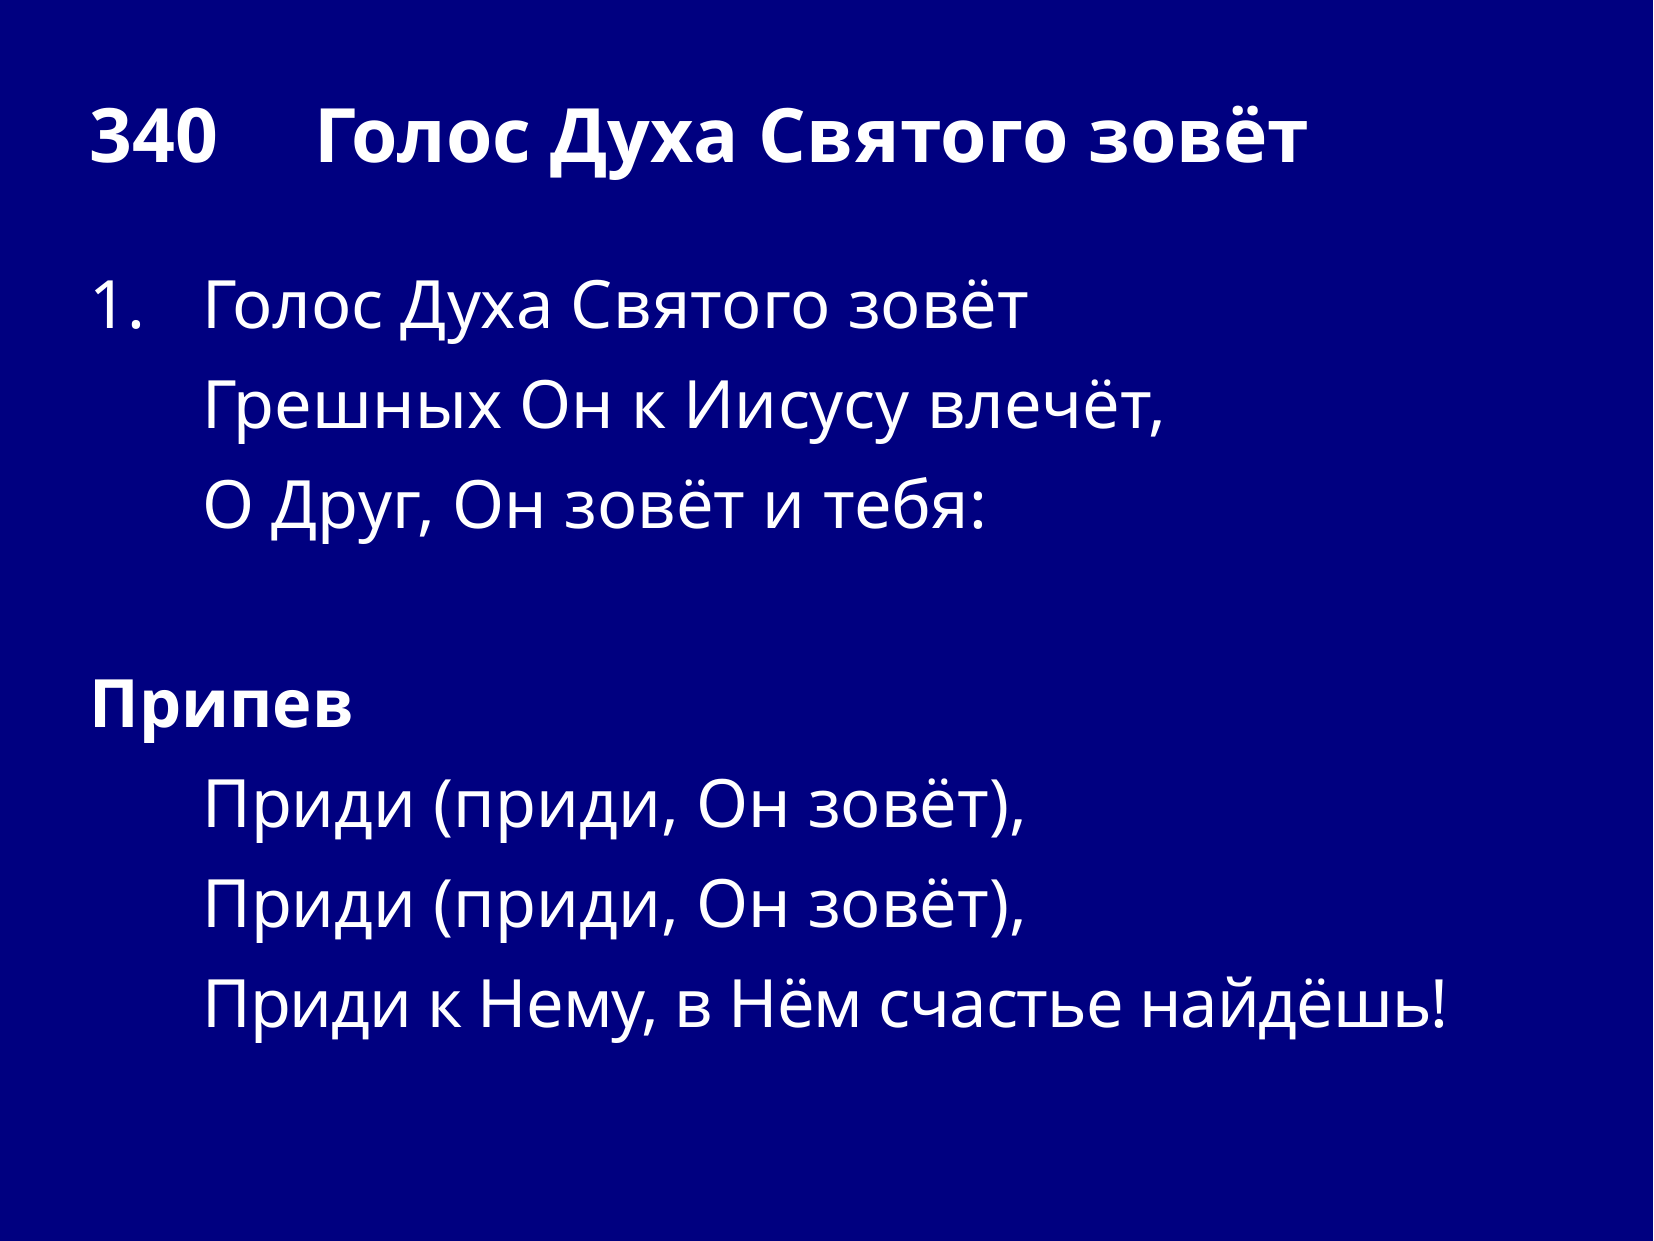

340	Голос Духа Святого зовёт
1.	Голос Духа Святого зовёт
	Грешных Он к Иисусу влечёт,
	О Друг, Он зовёт и тебя:
Припев
	Приди (приди, Он зовёт),
	Приди (приди, Он зовёт),
	Приди к Нему, в Нём счастье найдёшь!